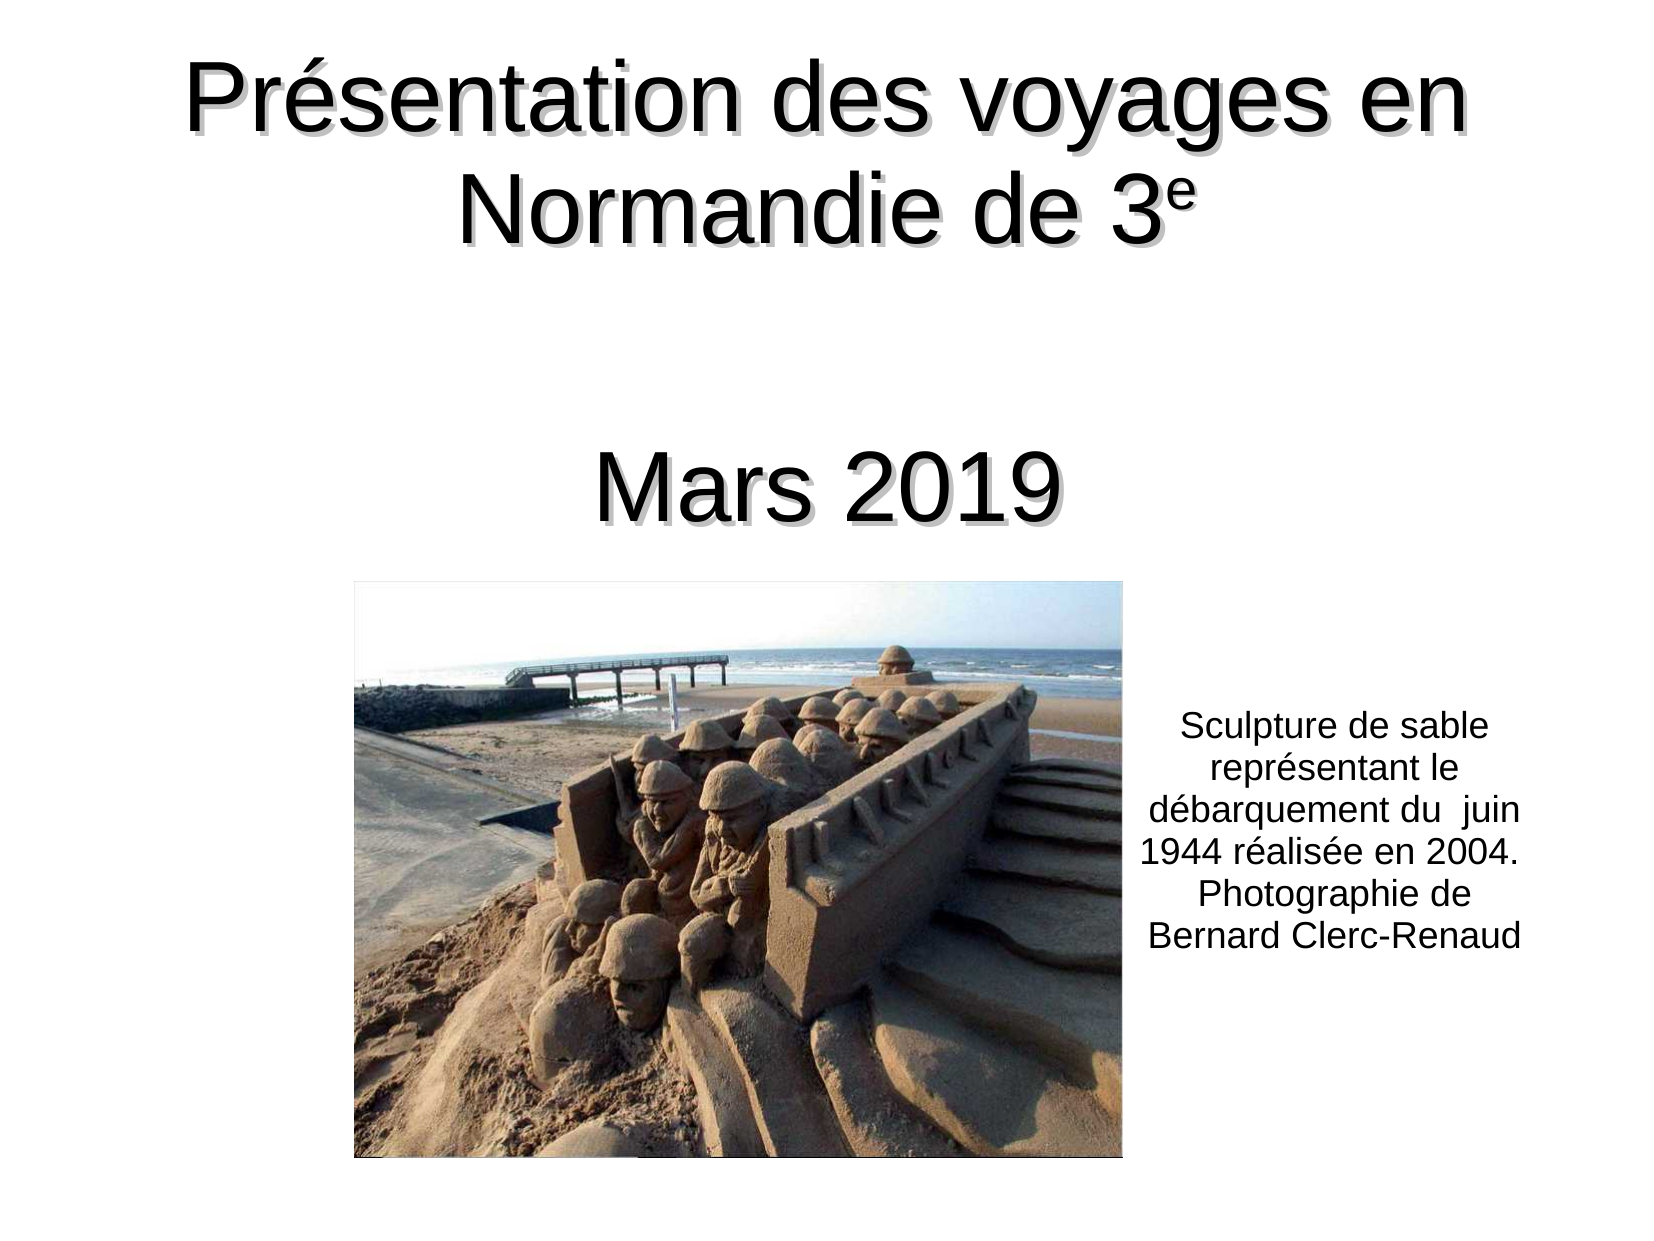

# Présentation des voyages en Normandie de 3e
Mars 2019
Sculpture de sable représentant le débarquement du juin 1944 réalisée en 2004.
Photographie de Bernard Clerc-Renaud